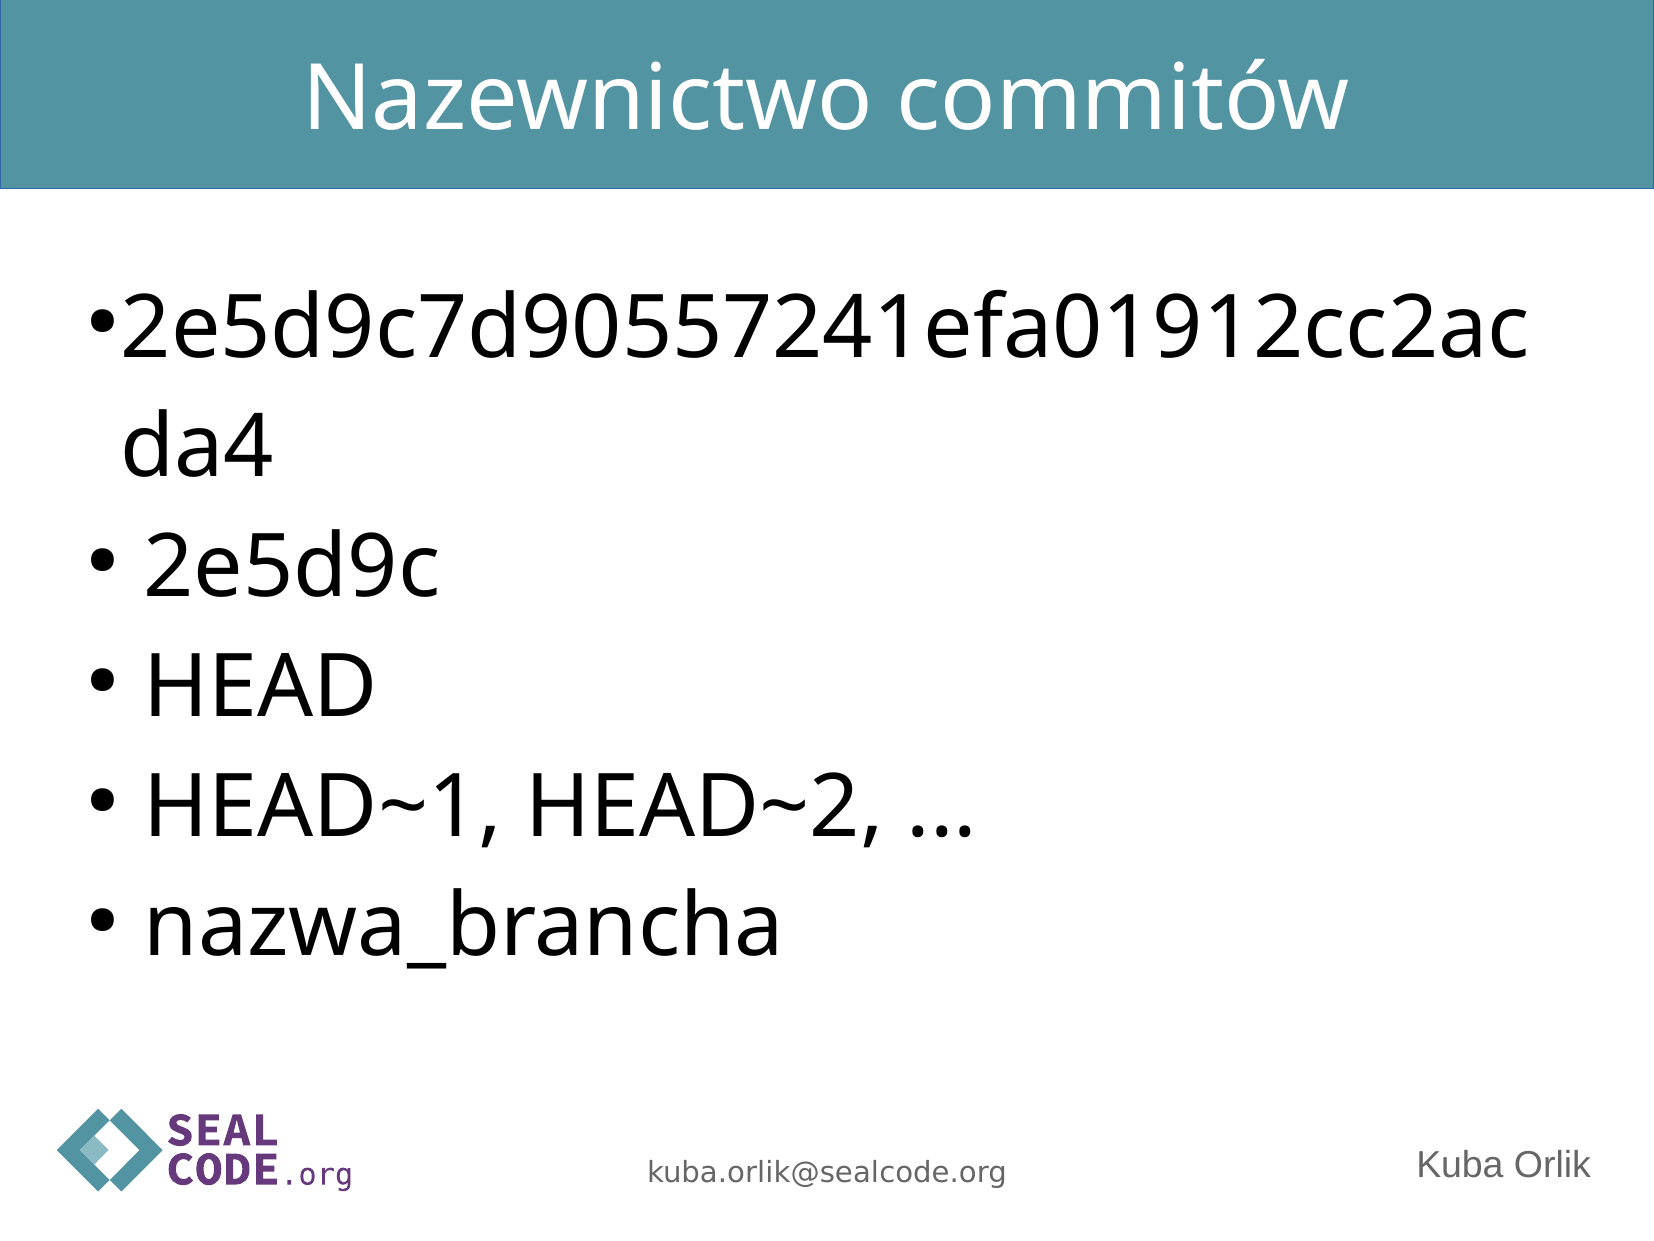

# Nazewnictwo commitów
2e5d9c7d90557241efa01912cc2acda4
 2e5d9c
 HEAD
 HEAD~1, HEAD~2, ...
 nazwa_brancha